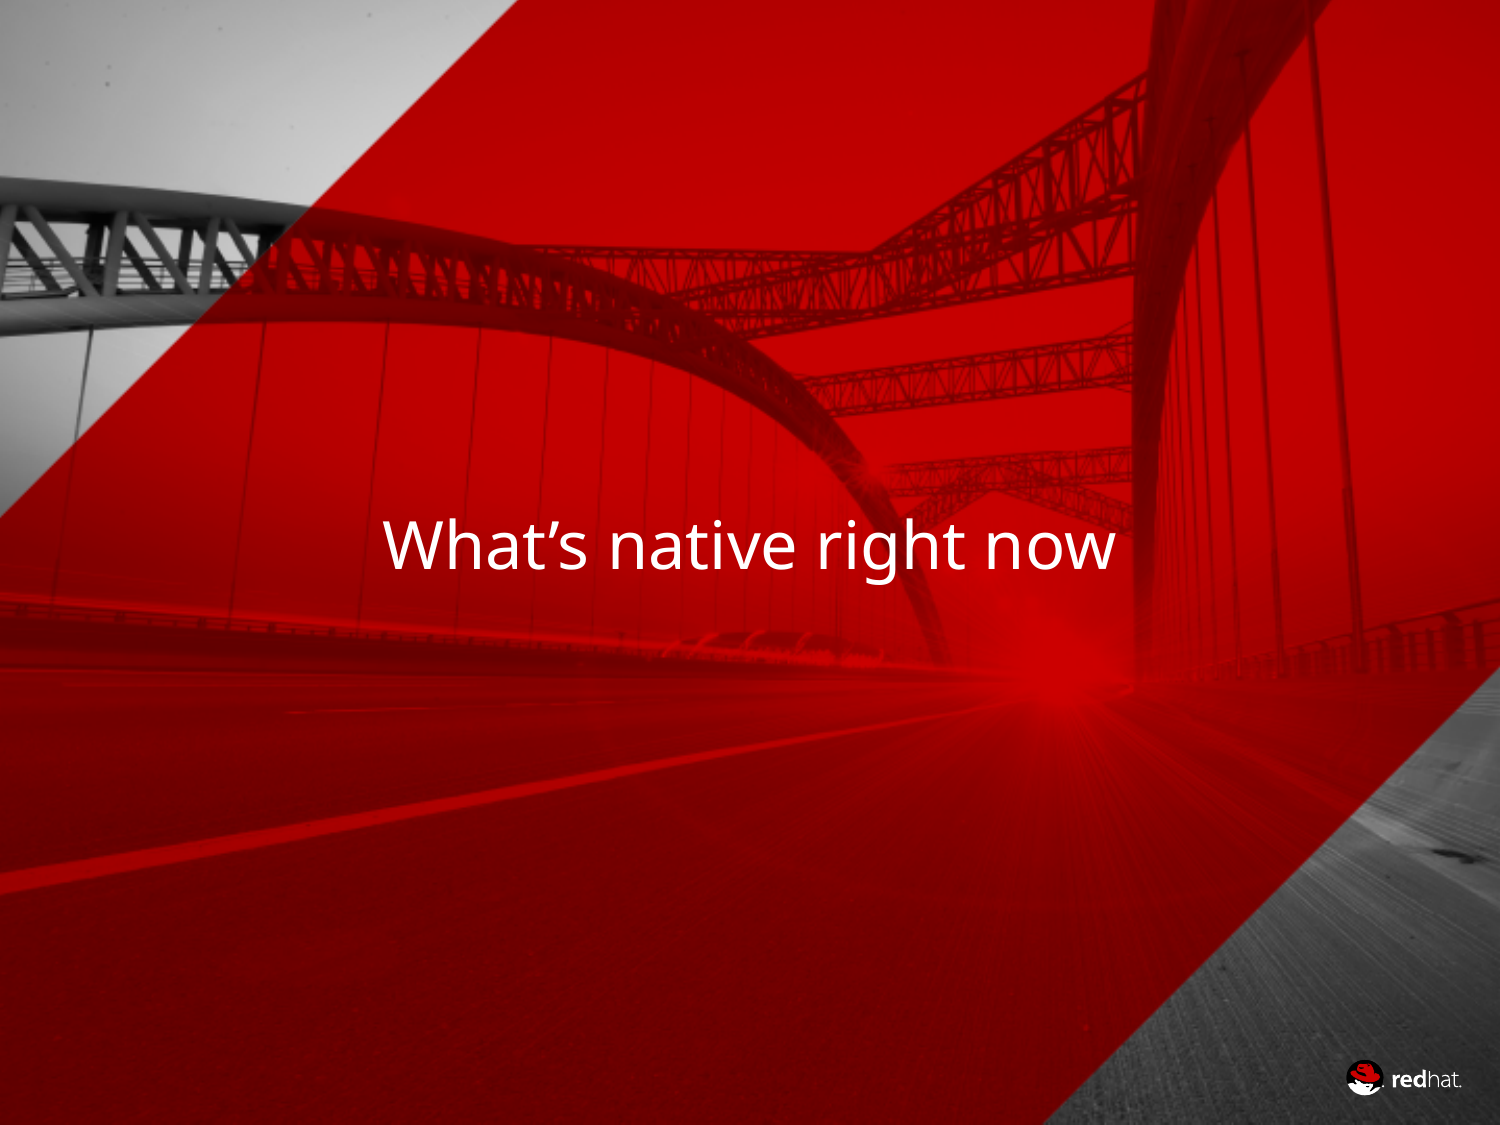

# What’s native right now
INSERT DESIGNATOR, IF NEEDED
2
Basic Architecture
OpenGL Support
Video Support
HiDPI
Quirks under Wayland
Demo and Future possibilities